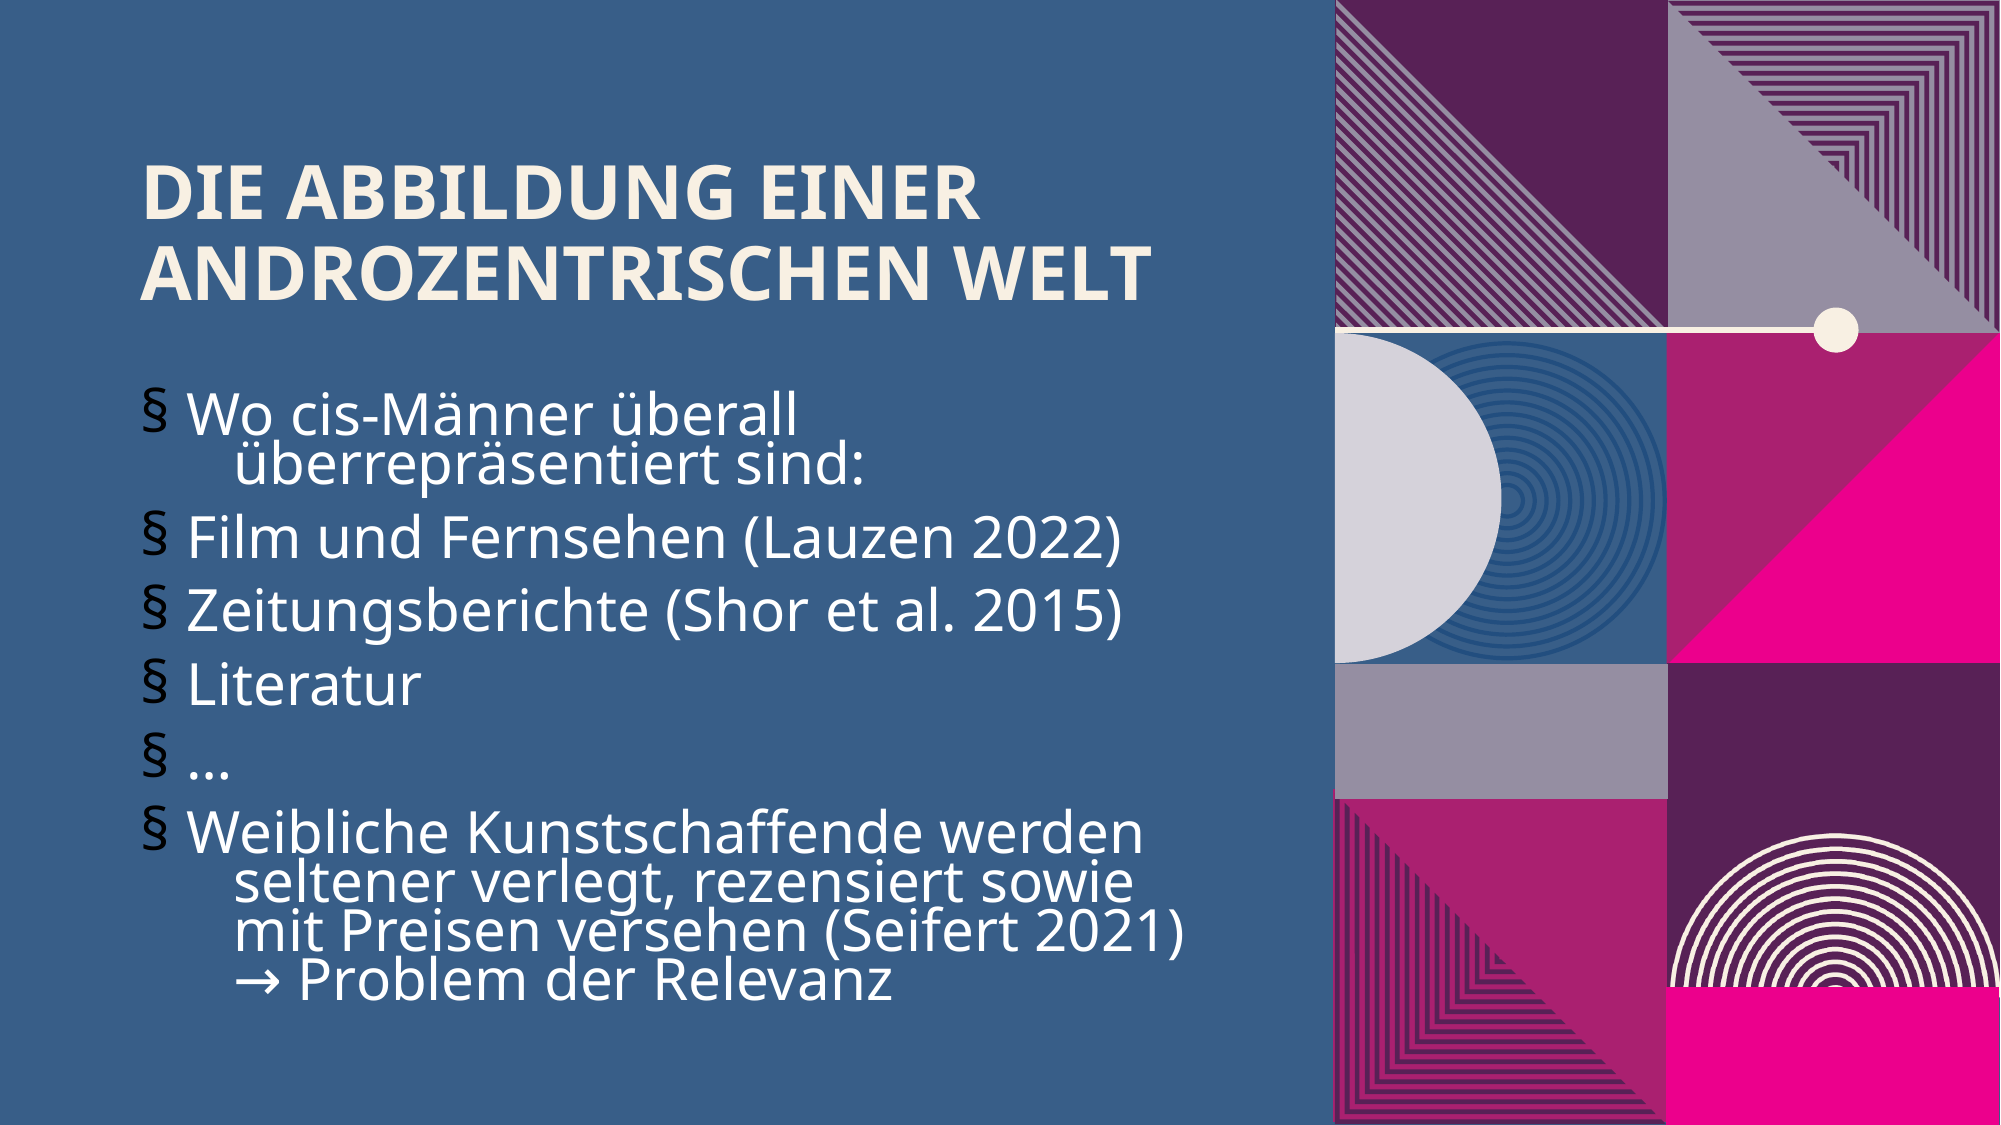

# Die Abbildung einer androzentrischen Welt
Wo cis-Männer überall überrepräsentiert sind:
Film und Fernsehen (Lauzen 2022)
Zeitungsberichte (Shor et al. 2015)
Literatur
…
Weibliche Kunstschaffende werden seltener verlegt, rezensiert sowie mit Preisen versehen (Seifert 2021) → Problem der Relevanz